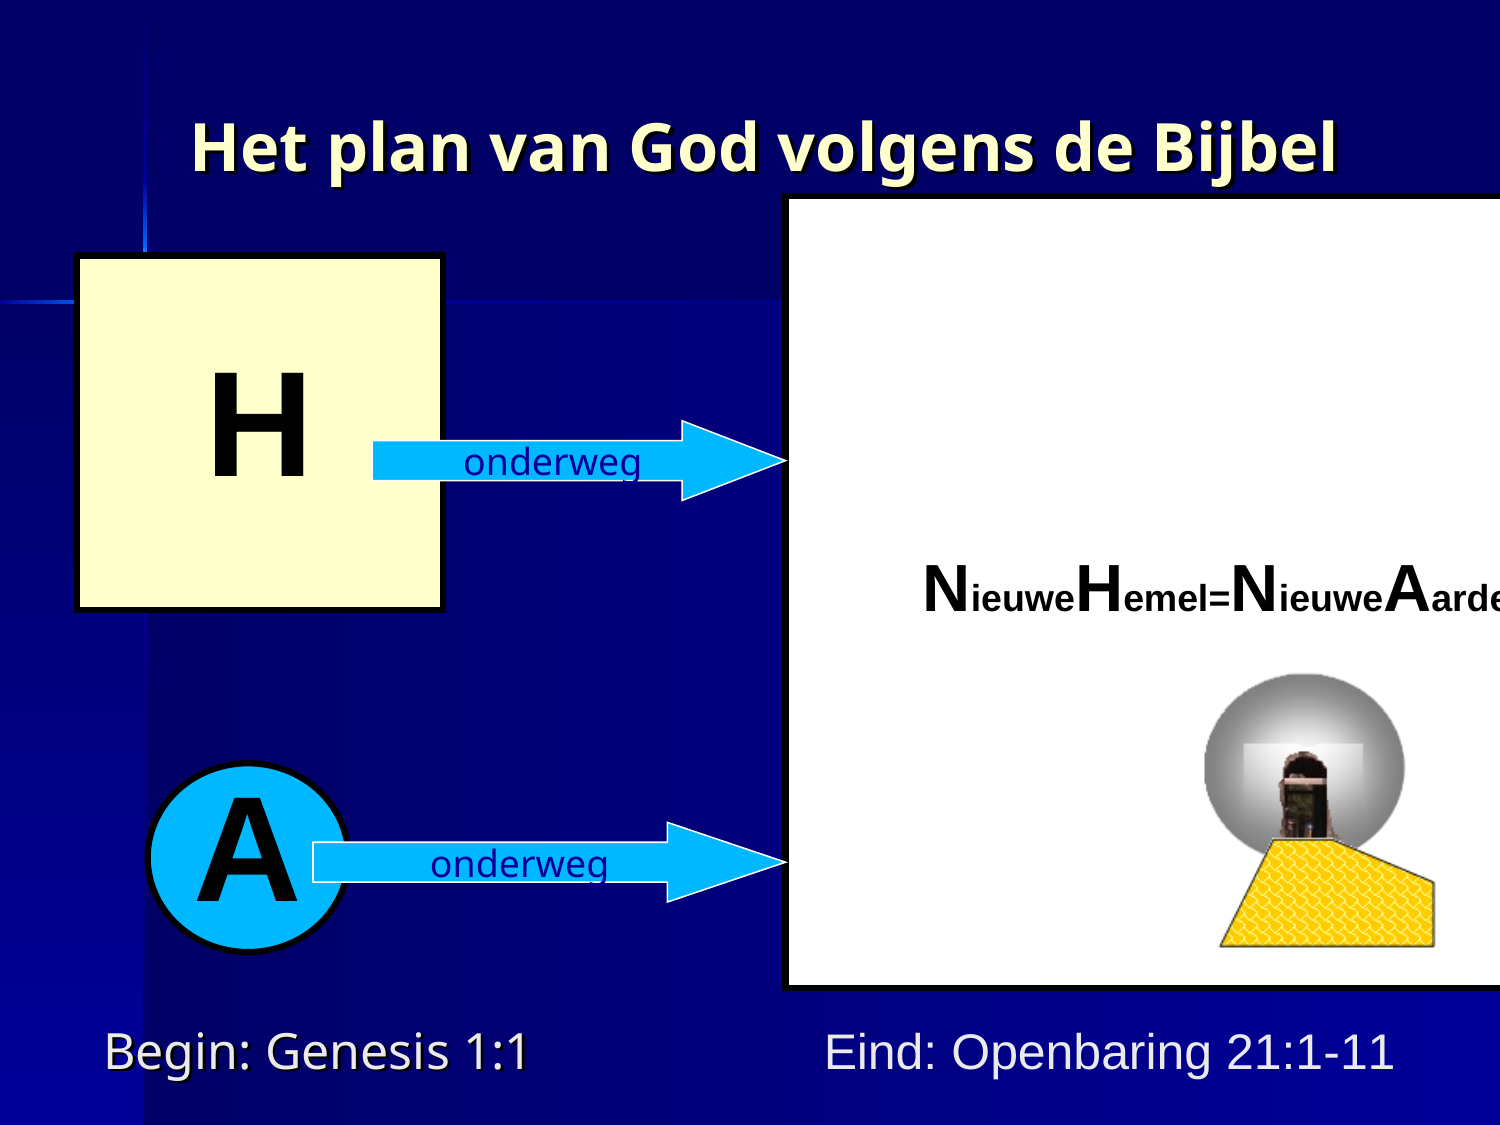

# Het plan van God volgens de Bijbel
NieuweHemel=NieuweAarde
H
onderweg
A
onderweg
Begin: Genesis 1:1
Eind: Openbaring 21:1-11